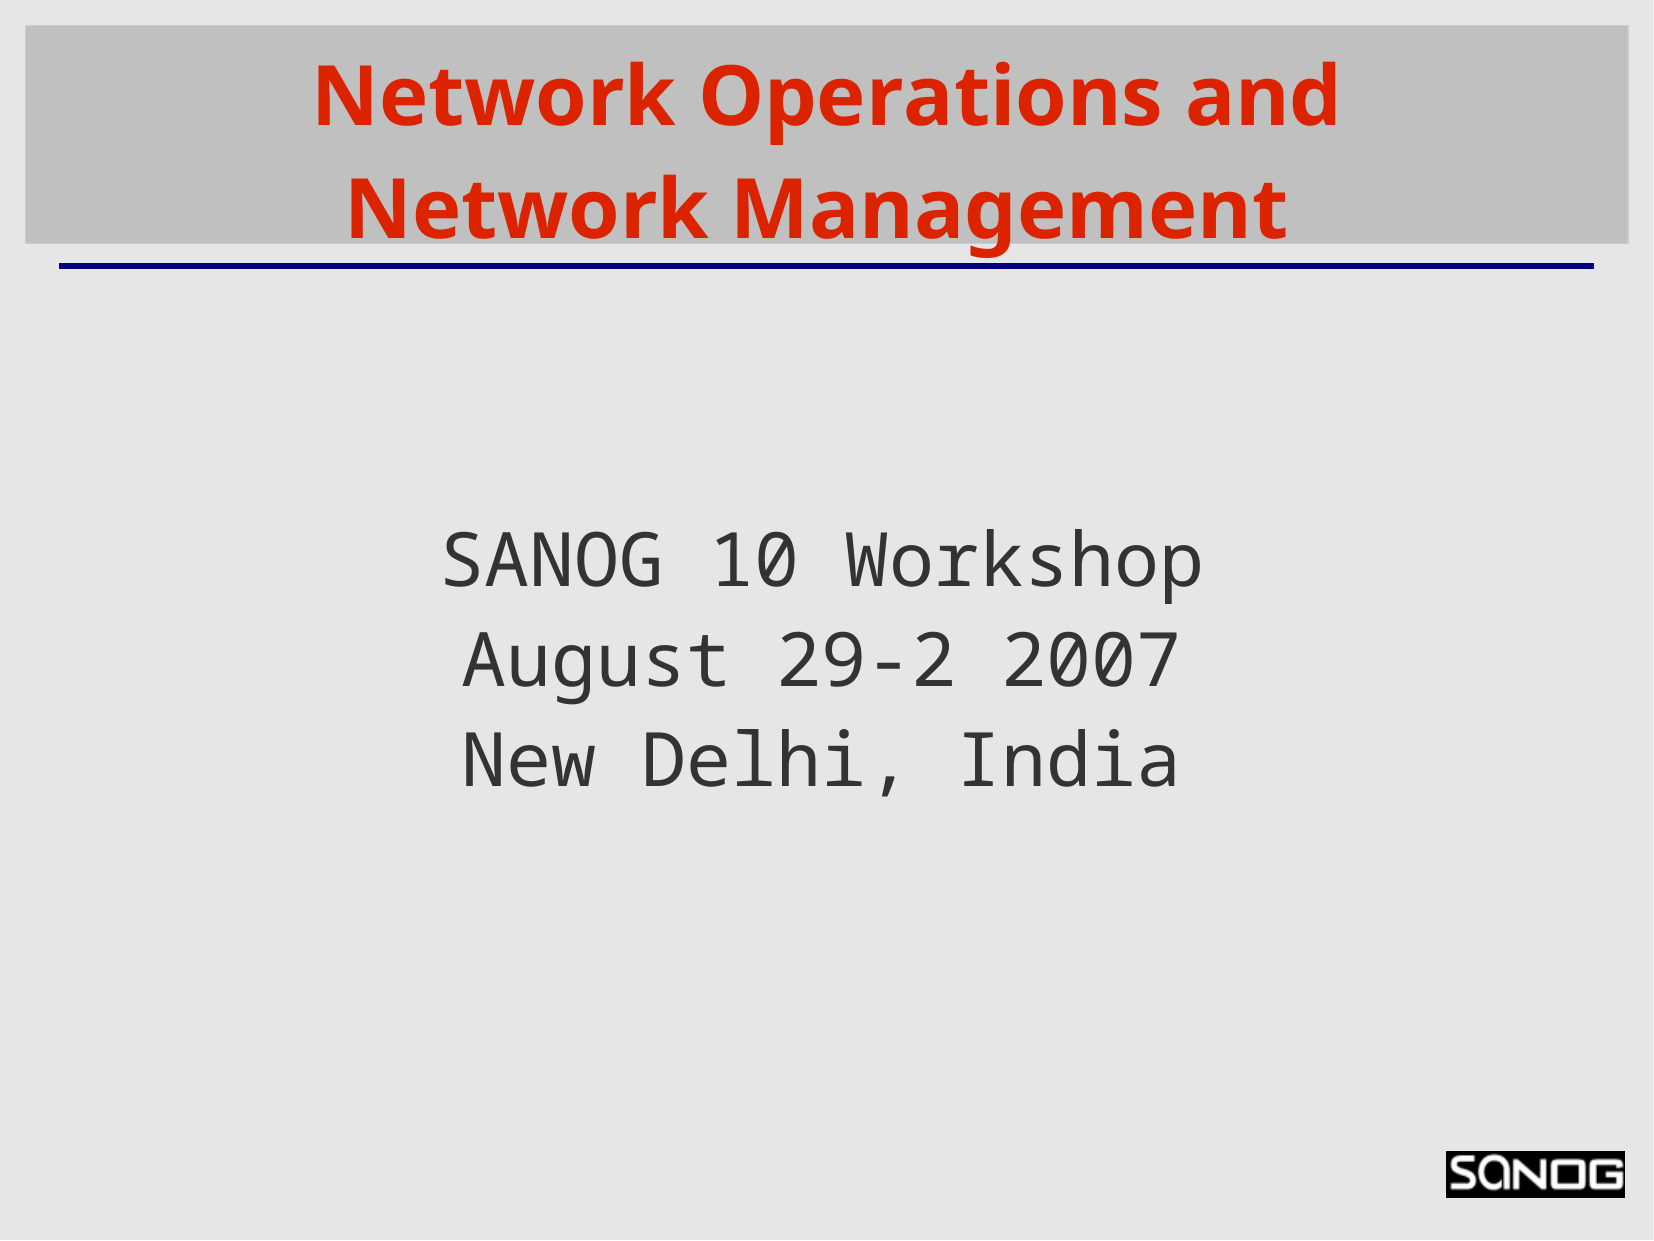

Network Operations and Network Management
# SANOG 10 Workshop
August 29-2 2007
New Delhi, India